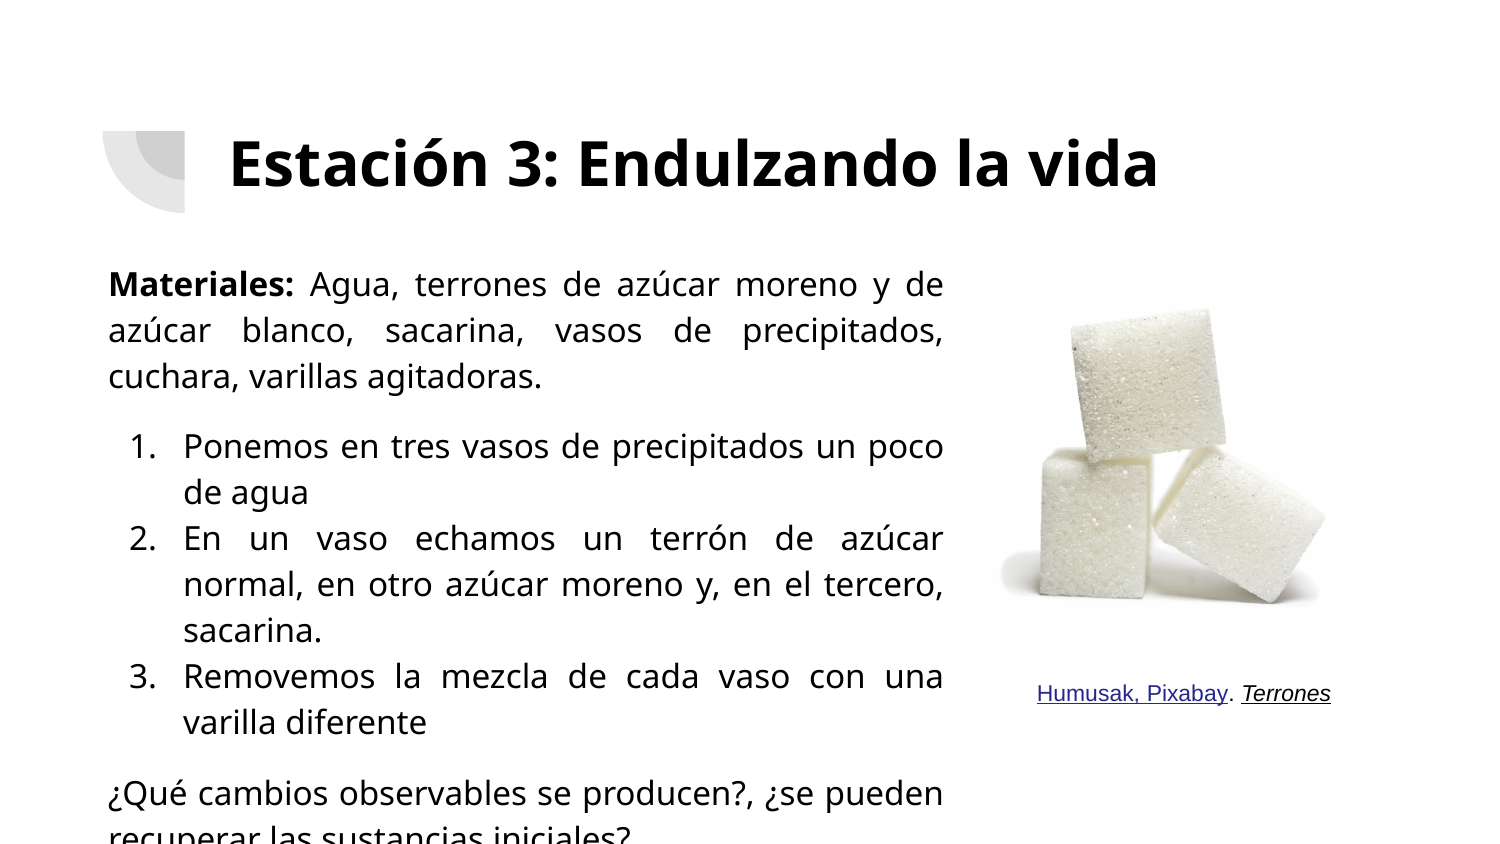

# Estación 3: Endulzando la vida
Materiales: Agua, terrones de azúcar moreno y de azúcar blanco, sacarina, vasos de precipitados, cuchara, varillas agitadoras.
Ponemos en tres vasos de precipitados un poco de agua
En un vaso echamos un terrón de azúcar normal, en otro azúcar moreno y, en el tercero, sacarina.
Removemos la mezcla de cada vaso con una varilla diferente
¿Qué cambios observables se producen?, ¿se pueden recuperar las sustancias iniciales?
Humusak, Pixabay. Terrones